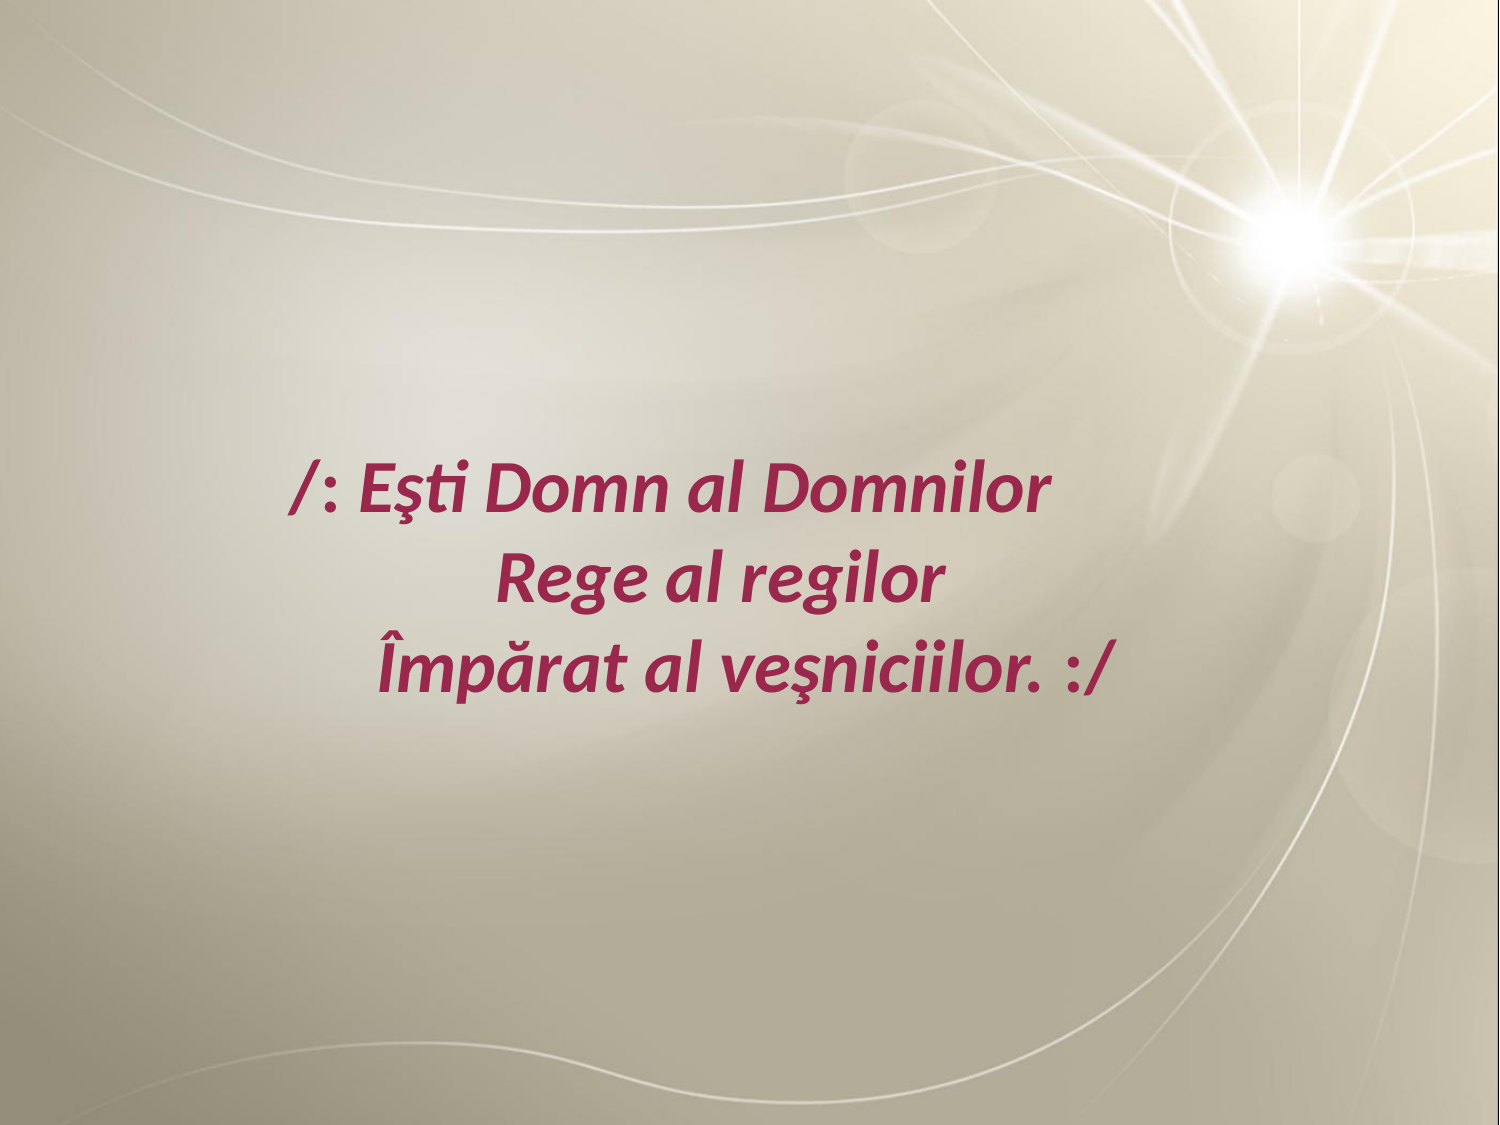

# /: Eşti Domn al Domnilor Rege al regilor Împărat al veşniciilor. :/